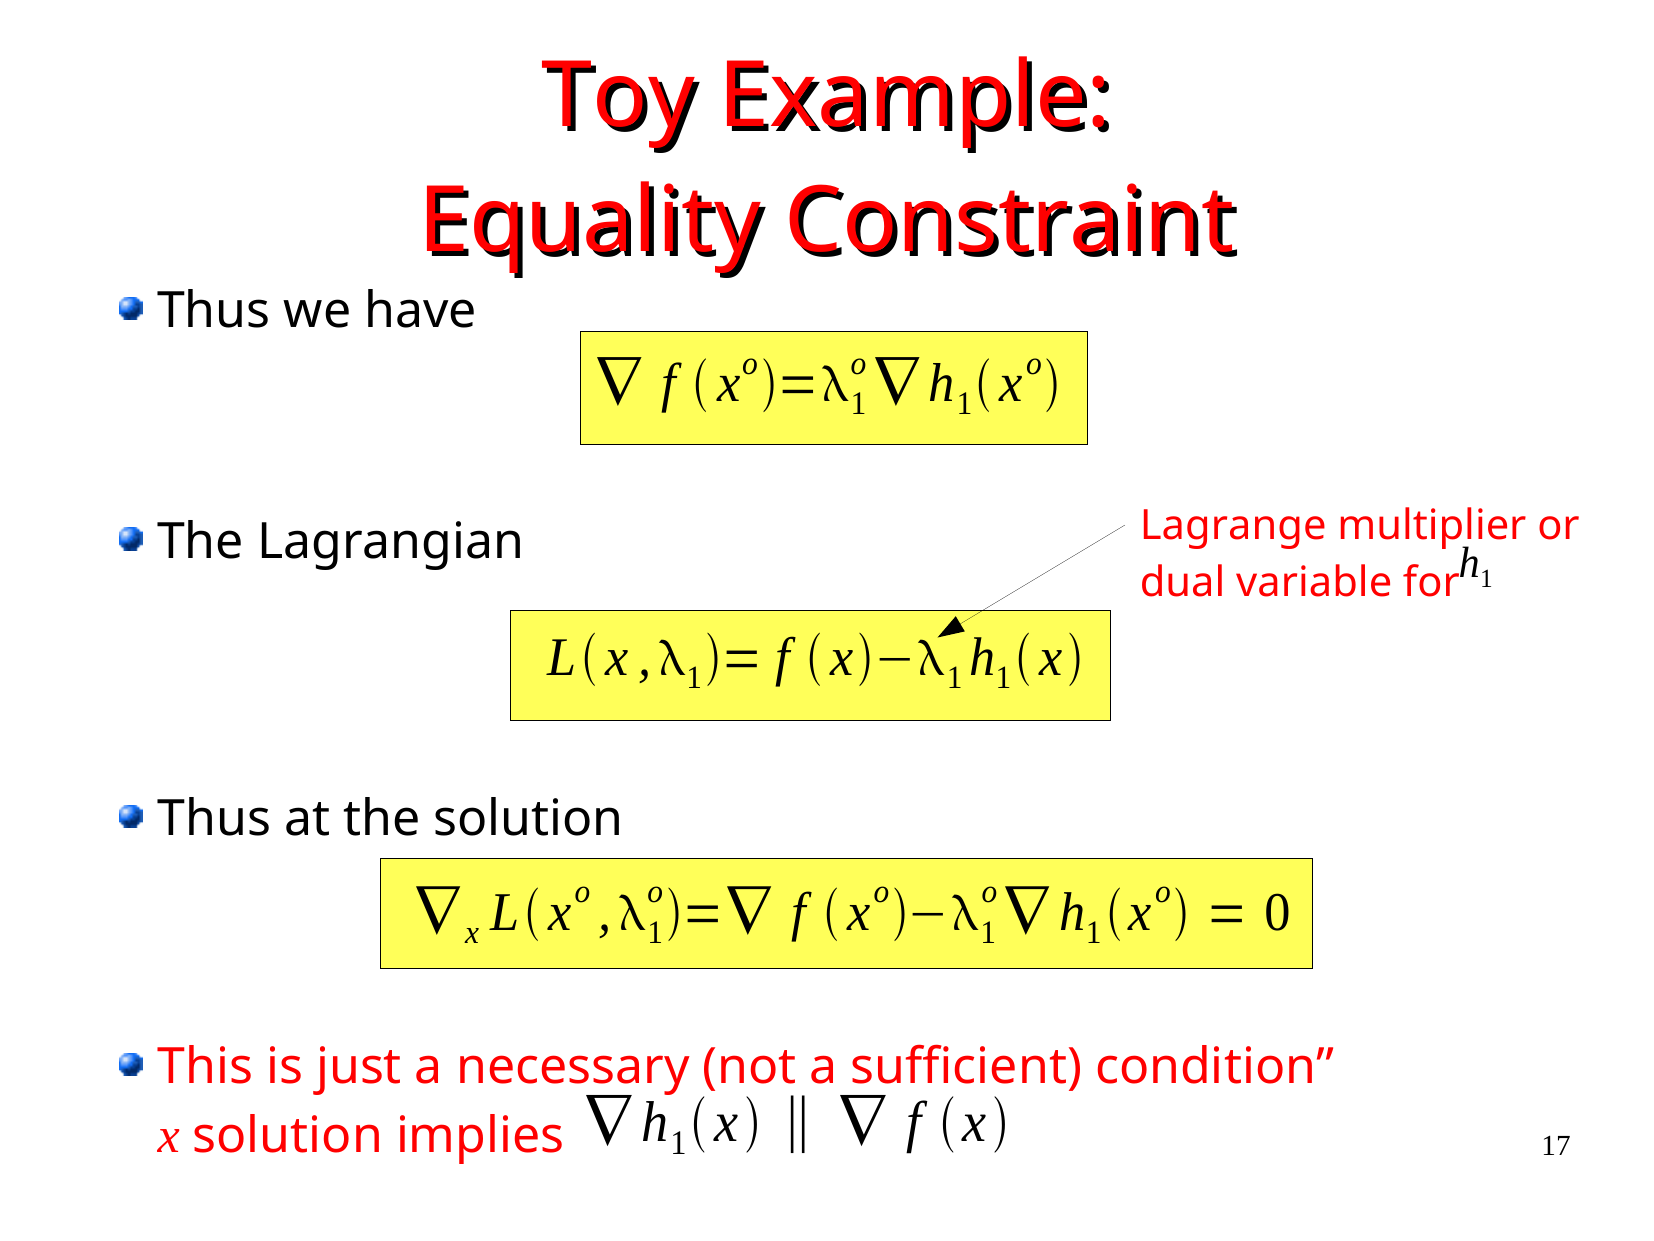

# Toy Example: Equality Constraint
Thus we have
Lagrange multiplier or dual variable for
The Lagrangian
Thus at the solution
This is just a necessary (not a sufficient) condition”
x solution implies
17